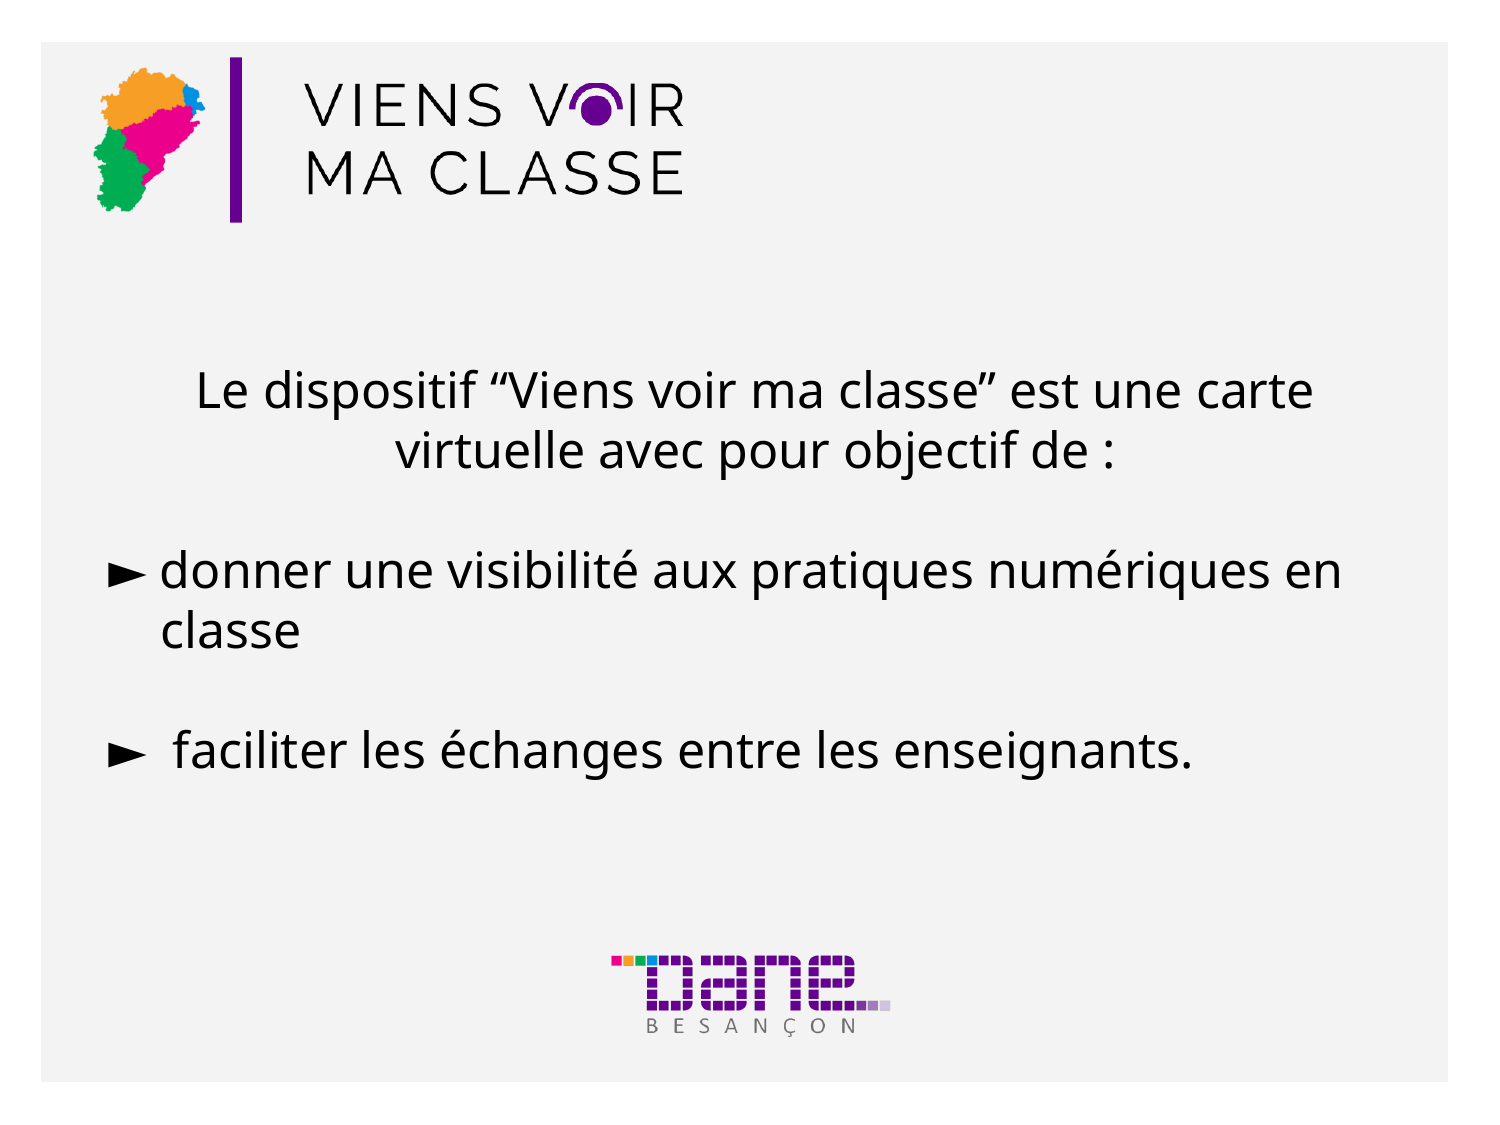

Le dispositif “Viens voir ma classe” est une carte virtuelle avec pour objectif de :
► donner une visibilité aux pratiques numériques en
 classe
►  faciliter les échanges entre les enseignants.